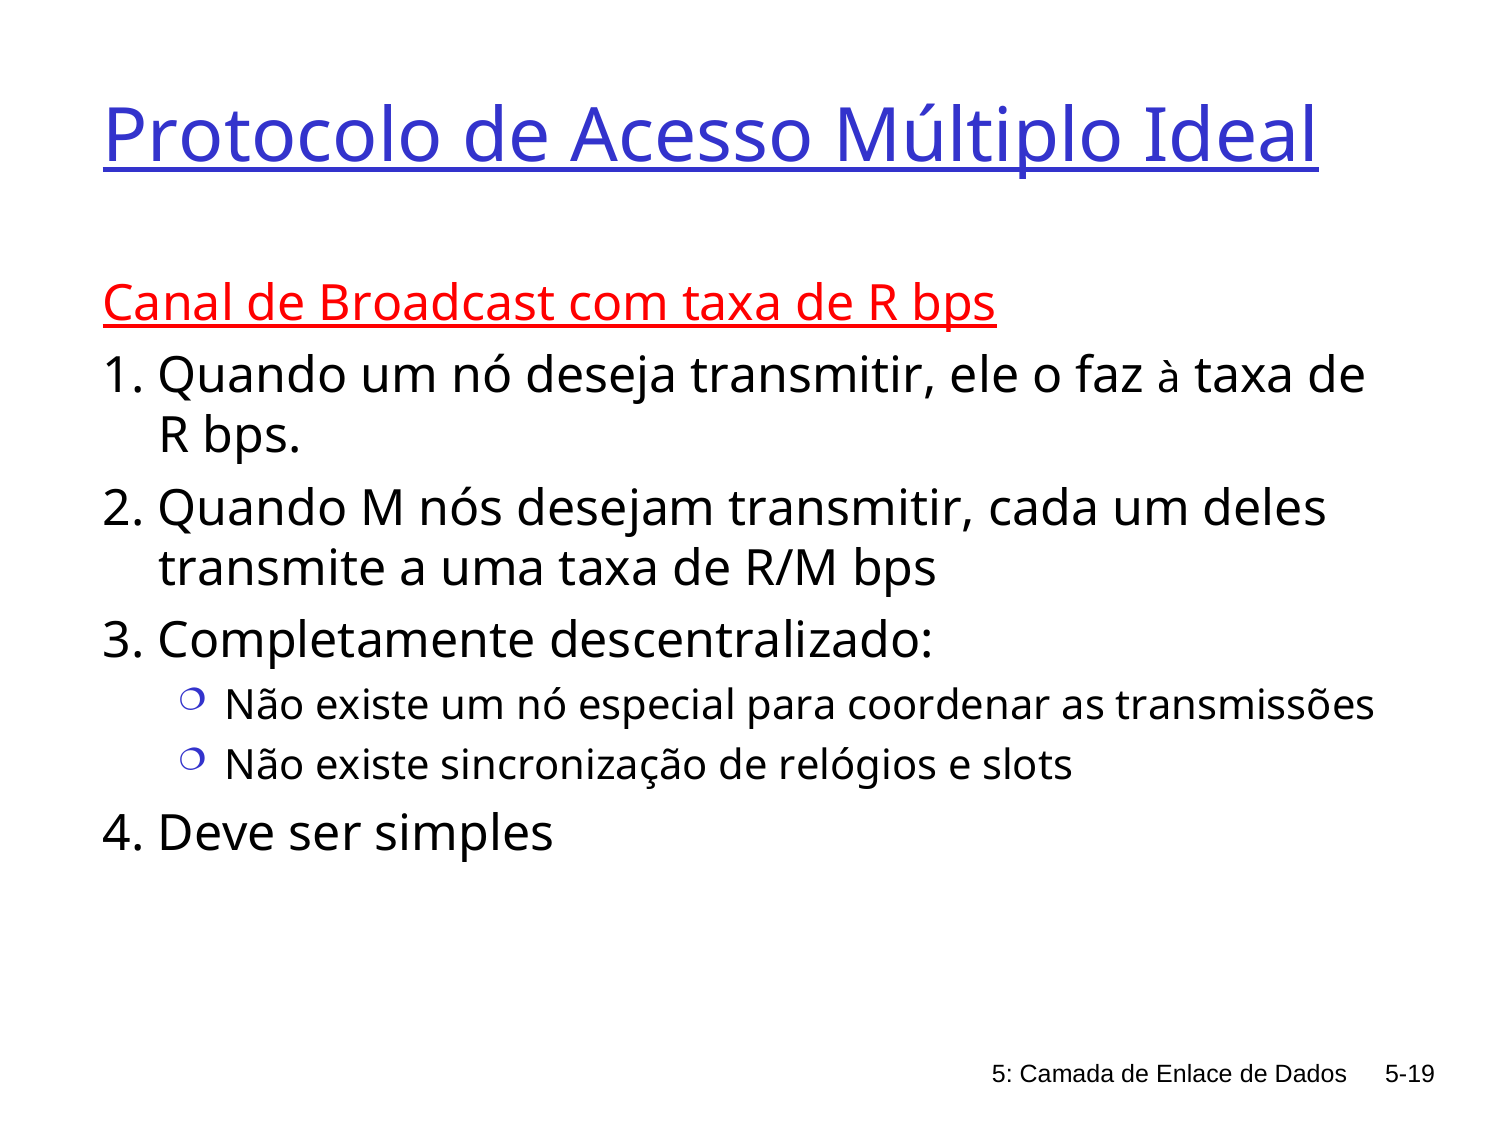

# Protocolo de Acesso Múltiplo Ideal
Canal de Broadcast com taxa de R bps
1. Quando um nó deseja transmitir, ele o faz à taxa de R bps.
2. Quando M nós desejam transmitir, cada um deles transmite a uma taxa de R/M bps
3. Completamente descentralizado:
Não existe um nó especial para coordenar as transmissões
Não existe sincronização de relógios e slots
4. Deve ser simples
5: Camada de Enlace de Dados